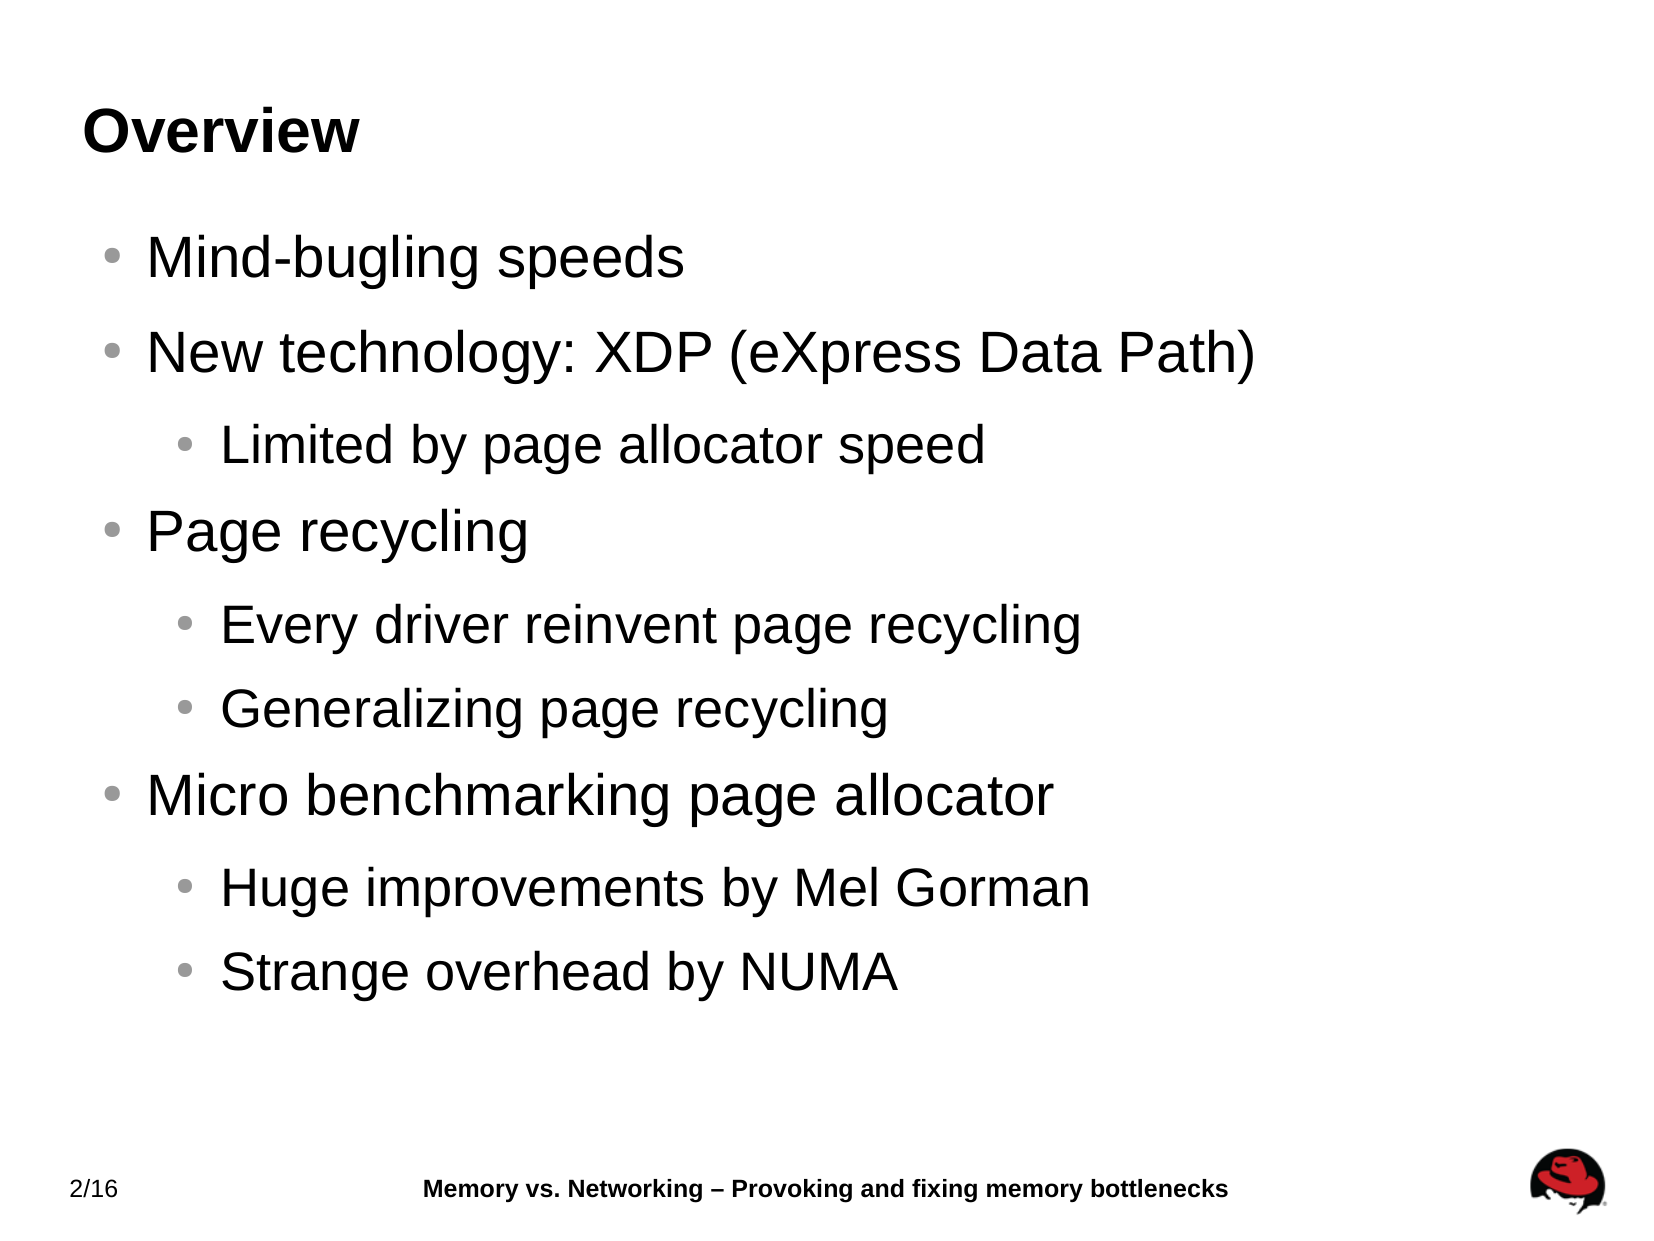

# Overview
Mind-bugling speeds
New technology: XDP (eXpress Data Path)
Limited by page allocator speed
Page recycling
Every driver reinvent page recycling
Generalizing page recycling
Micro benchmarking page allocator
Huge improvements by Mel Gorman
Strange overhead by NUMA